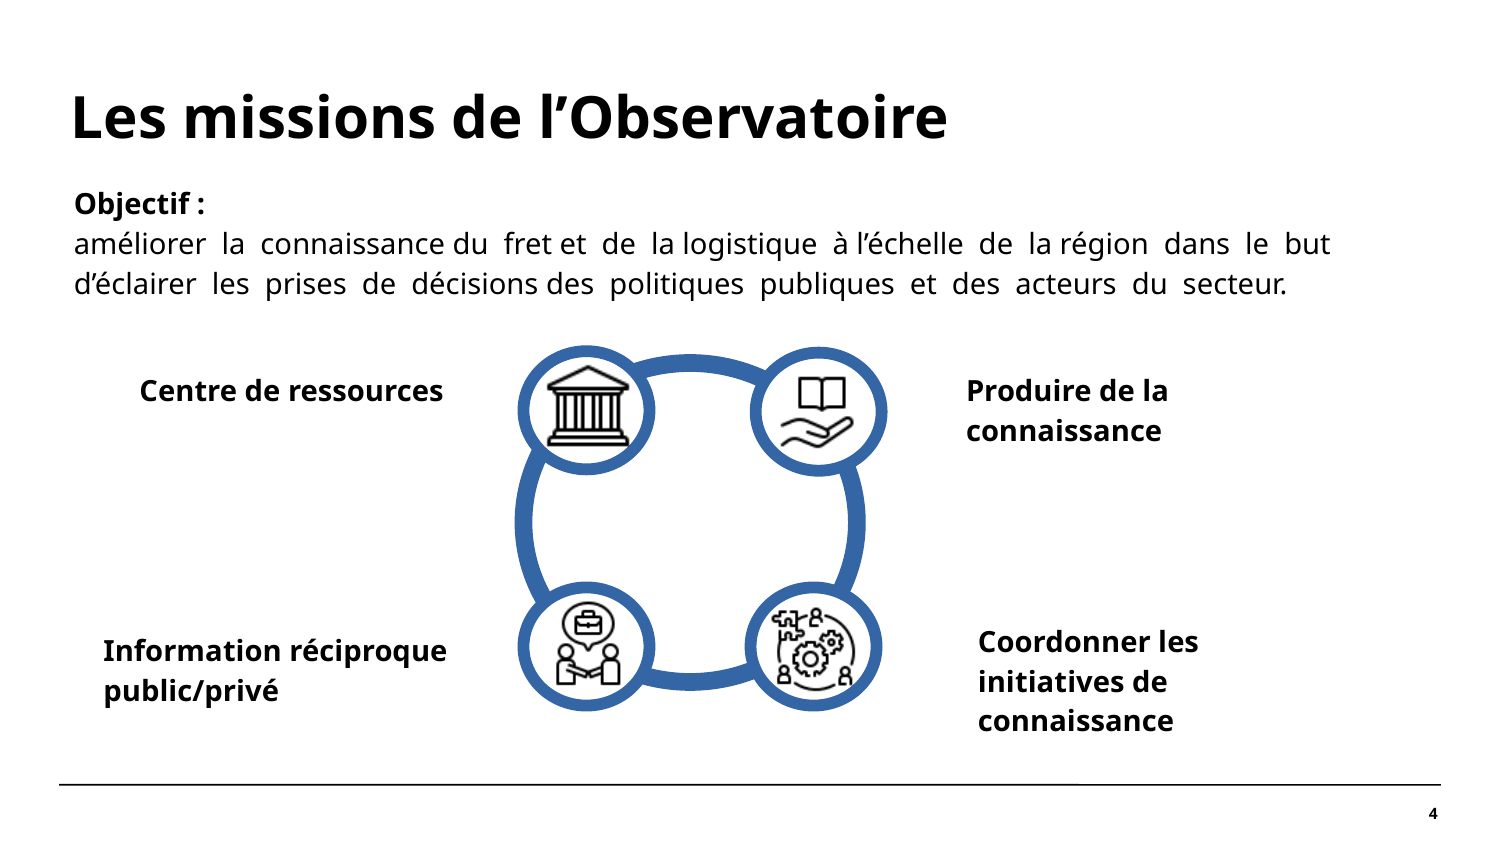

# Les missions de l’Observatoire
Objectif :
améliorer la connaissance du fret et de la logistique à l’échelle de la région dans le but d’éclairer les prises de décisions des politiques publiques et des acteurs du secteur.
Centre de ressources
Produire de la connaissance
Coordonner les initiatives de connaissance
Information réciproque public/privé